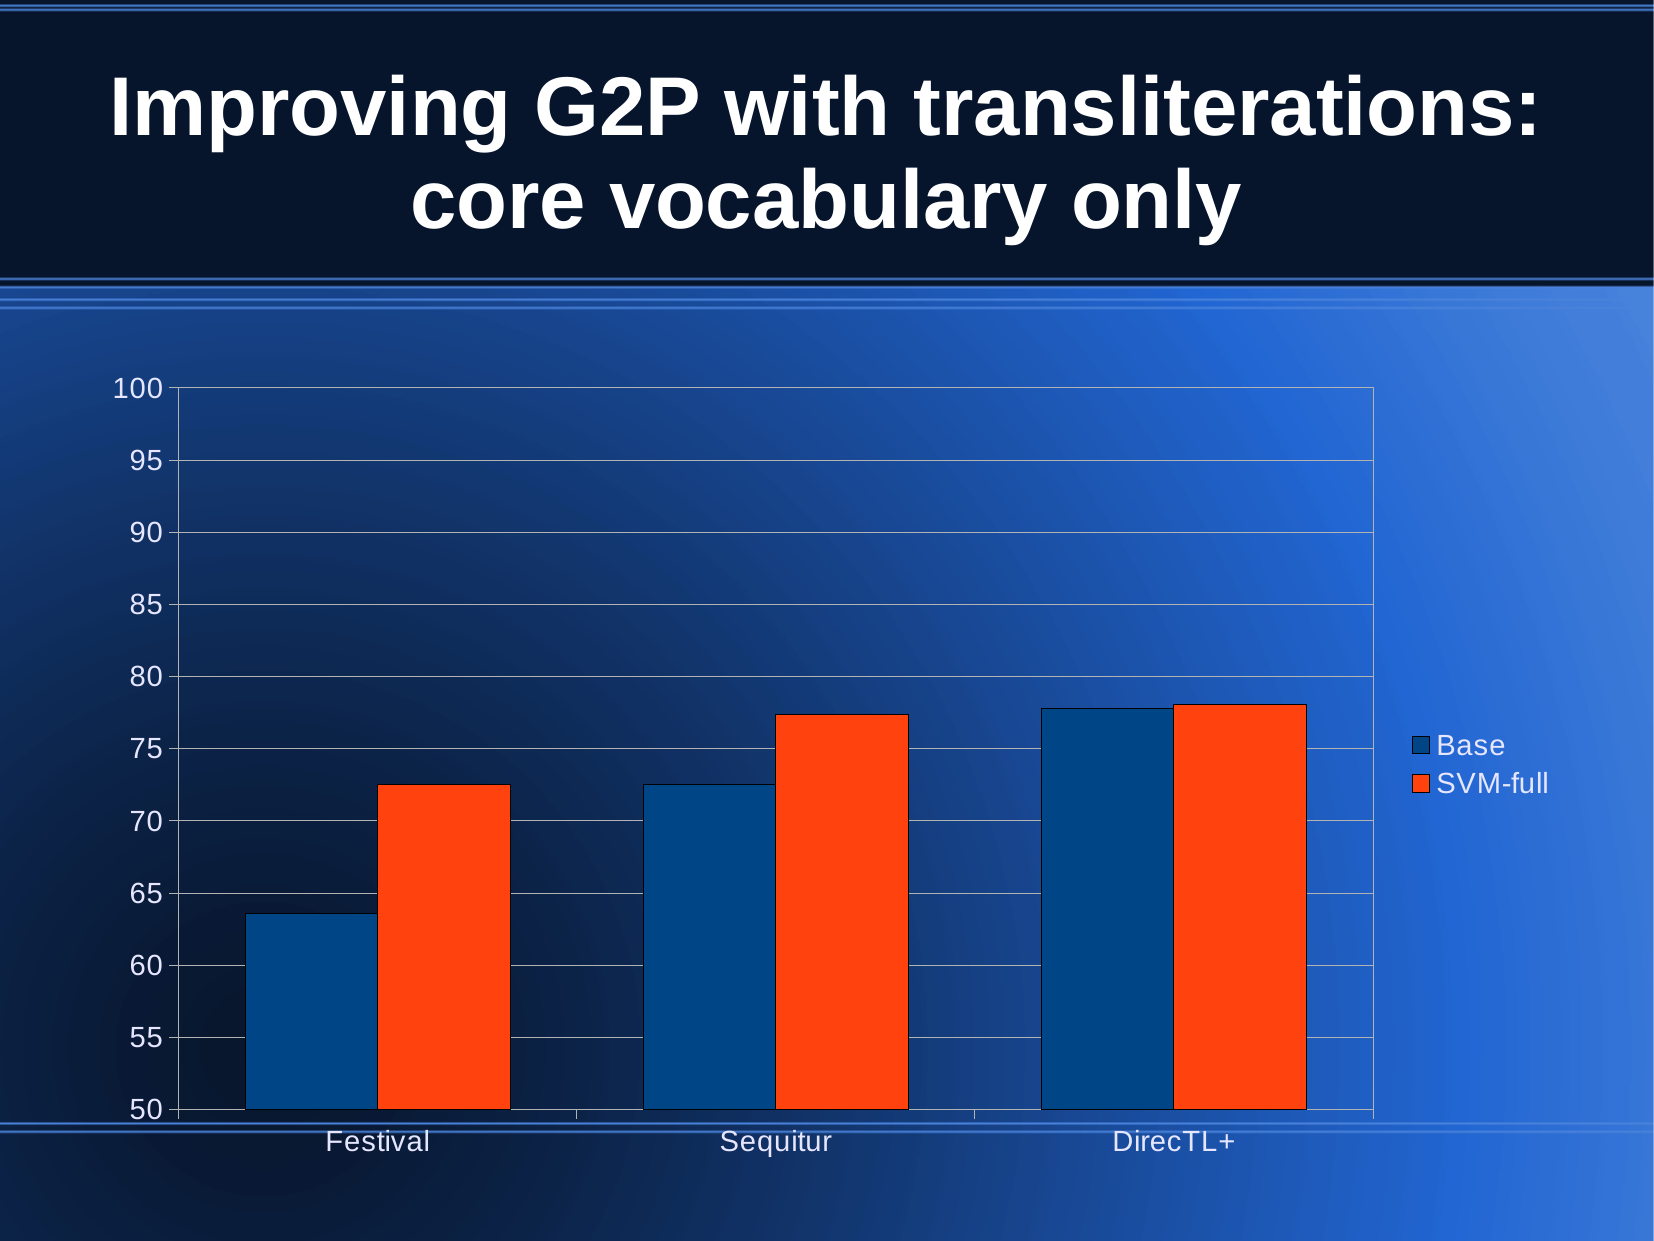

# Improving G2P with transliterations: core vocabulary only
### Chart
| Category | Base | SVM-full |
|---|---|---|
| Festival | 63.6 | 72.5 |
| Sequitur | 72.5 | 77.4 |
| DirecTL+ | 77.8 | 78.1 |